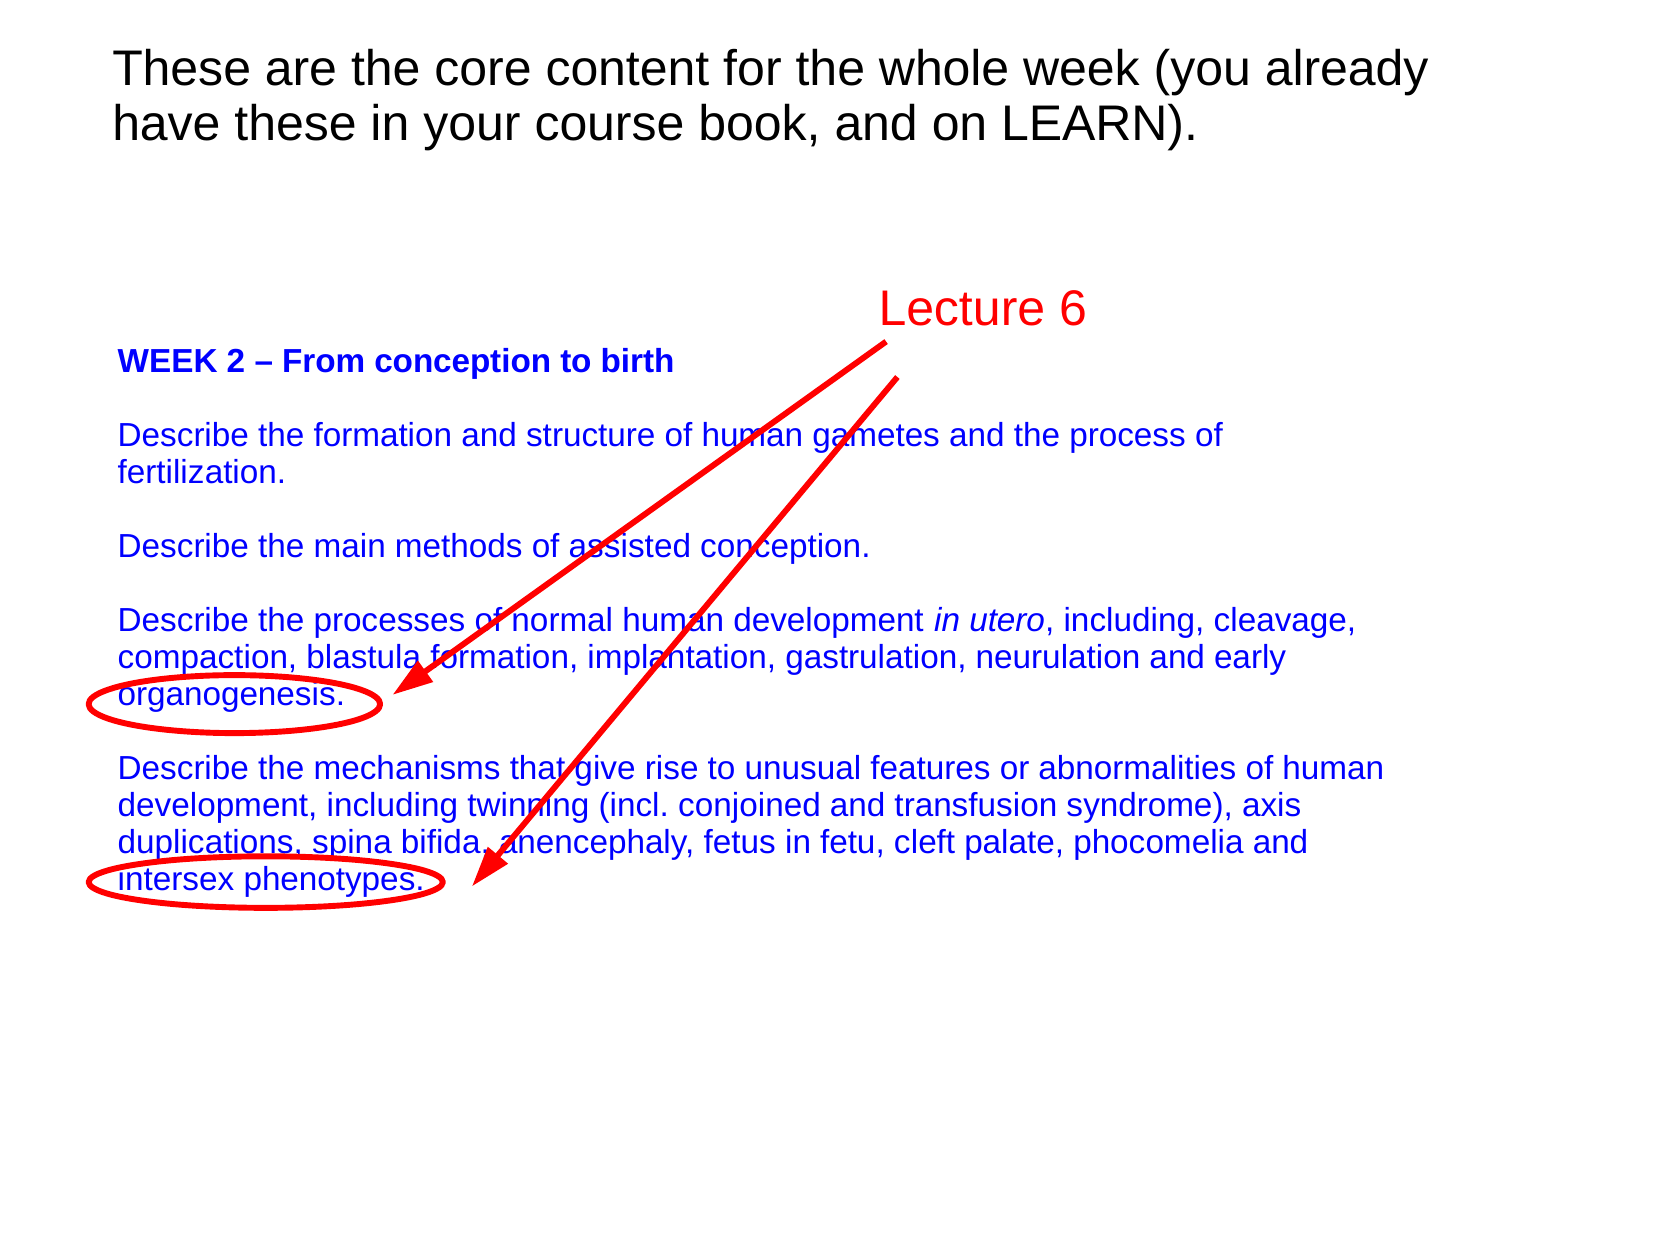

These are the core content for the whole week (you already have these in your course book, and on LEARN).
Lecture 6
WEEK 2 – From conception to birth
Describe the formation and structure of human gametes and the process of fertilization.
Describe the main methods of assisted conception.
Describe the processes of normal human development in utero, including, cleavage, compaction, blastula formation, implantation, gastrulation, neurulation and early organogenesis.
Describe the mechanisms that give rise to unusual features or abnormalities of human development, including twinning (incl. conjoined and transfusion syndrome), axis duplications, spina bifida, anencephaly, fetus in fetu, cleft palate, phocomelia and intersex phenotypes.